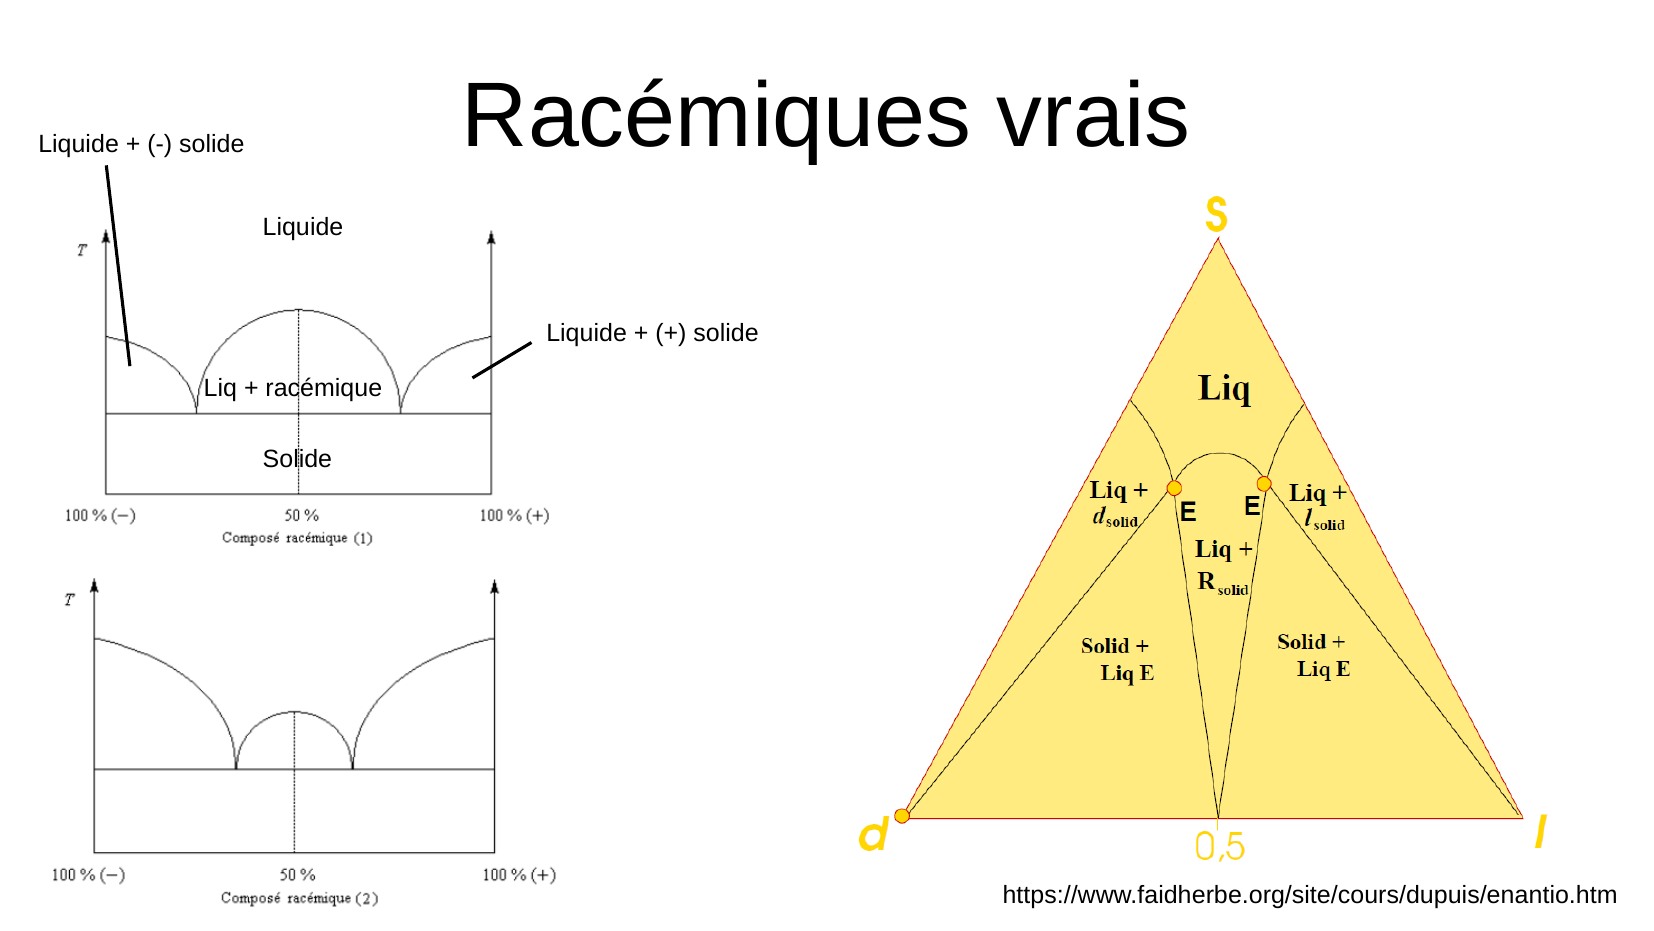

# Racémiques vrais
Liquide + (-) solide
Liquide
Liquide + (+) solide
Liq + racémique
Solide
https://www.faidherbe.org/site/cours/dupuis/enantio.htm